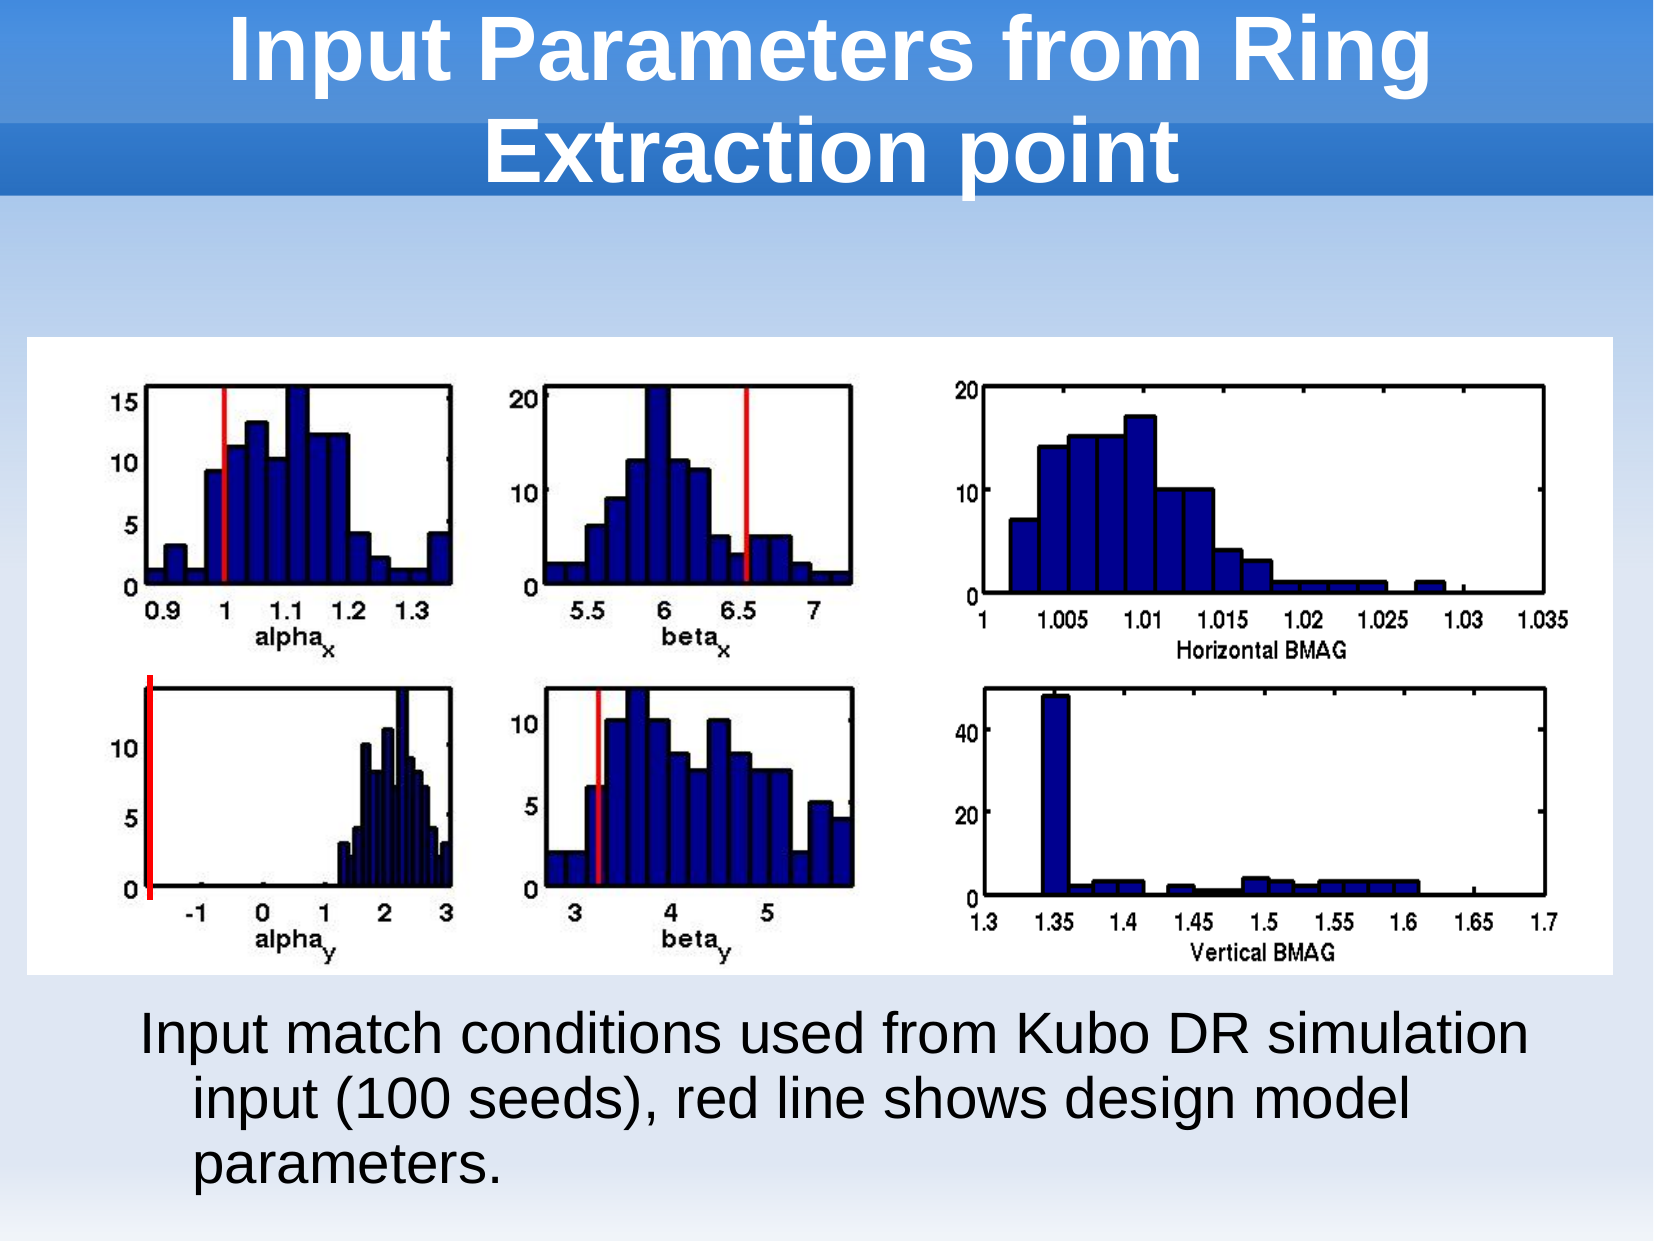

# Input Parameters from Ring Extraction point
Input match conditions used from Kubo DR simulation input (100 seeds), red line shows design model parameters.